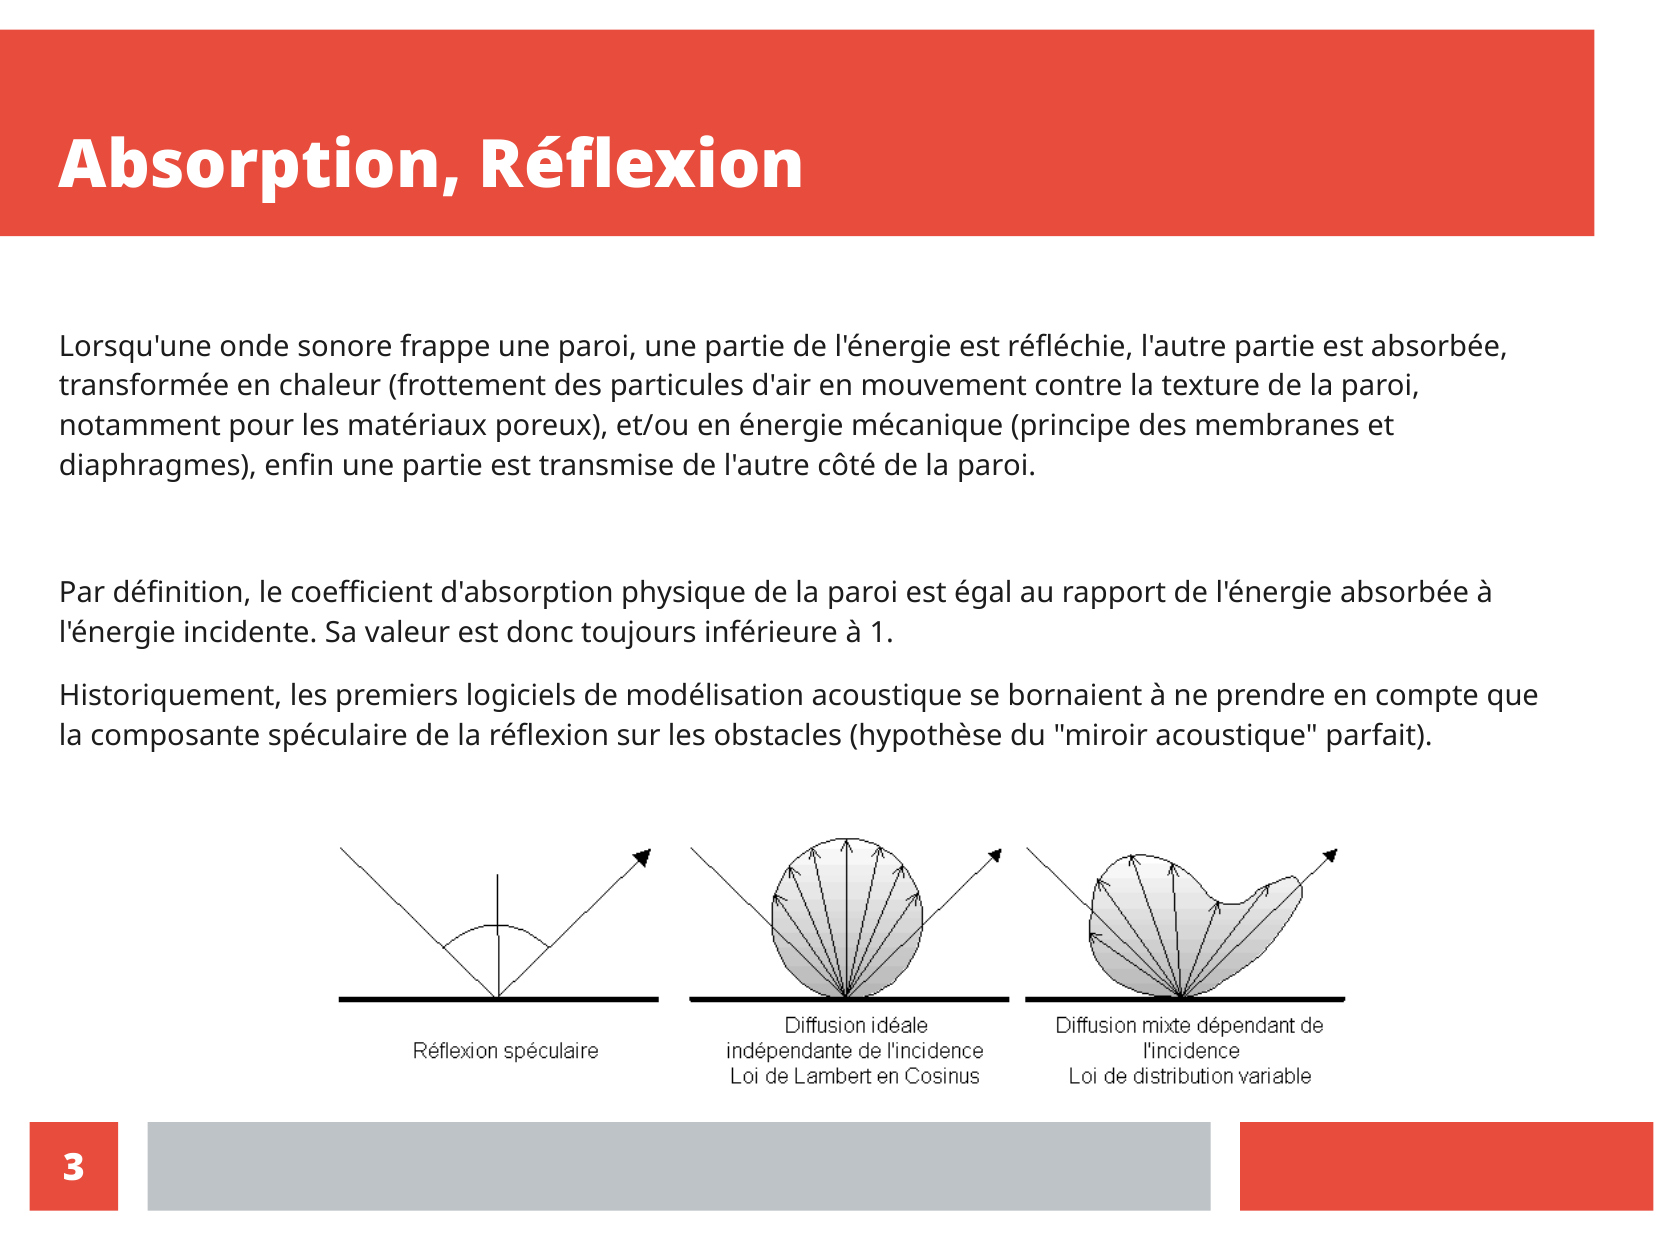

# Absorption, Réflexion
Lorsqu'une onde sonore frappe une paroi, une partie de l'énergie est réfléchie, l'autre partie est absorbée, transformée en chaleur (frottement des particules d'air en mouvement contre la texture de la paroi, notamment pour les matériaux poreux), et/ou en énergie mécanique (principe des membranes et diaphragmes), enfin une partie est transmise de l'autre côté de la paroi.
Par définition, le coefficient d'absorption physique de la paroi est égal au rapport de l'énergie absorbée à l'énergie incidente. Sa valeur est donc toujours inférieure à 1.
Historiquement, les premiers logiciels de modélisation acoustique se bornaient à ne prendre en compte que la composante spéculaire de la réflexion sur les obstacles (hypothèse du "miroir acoustique" parfait).
3